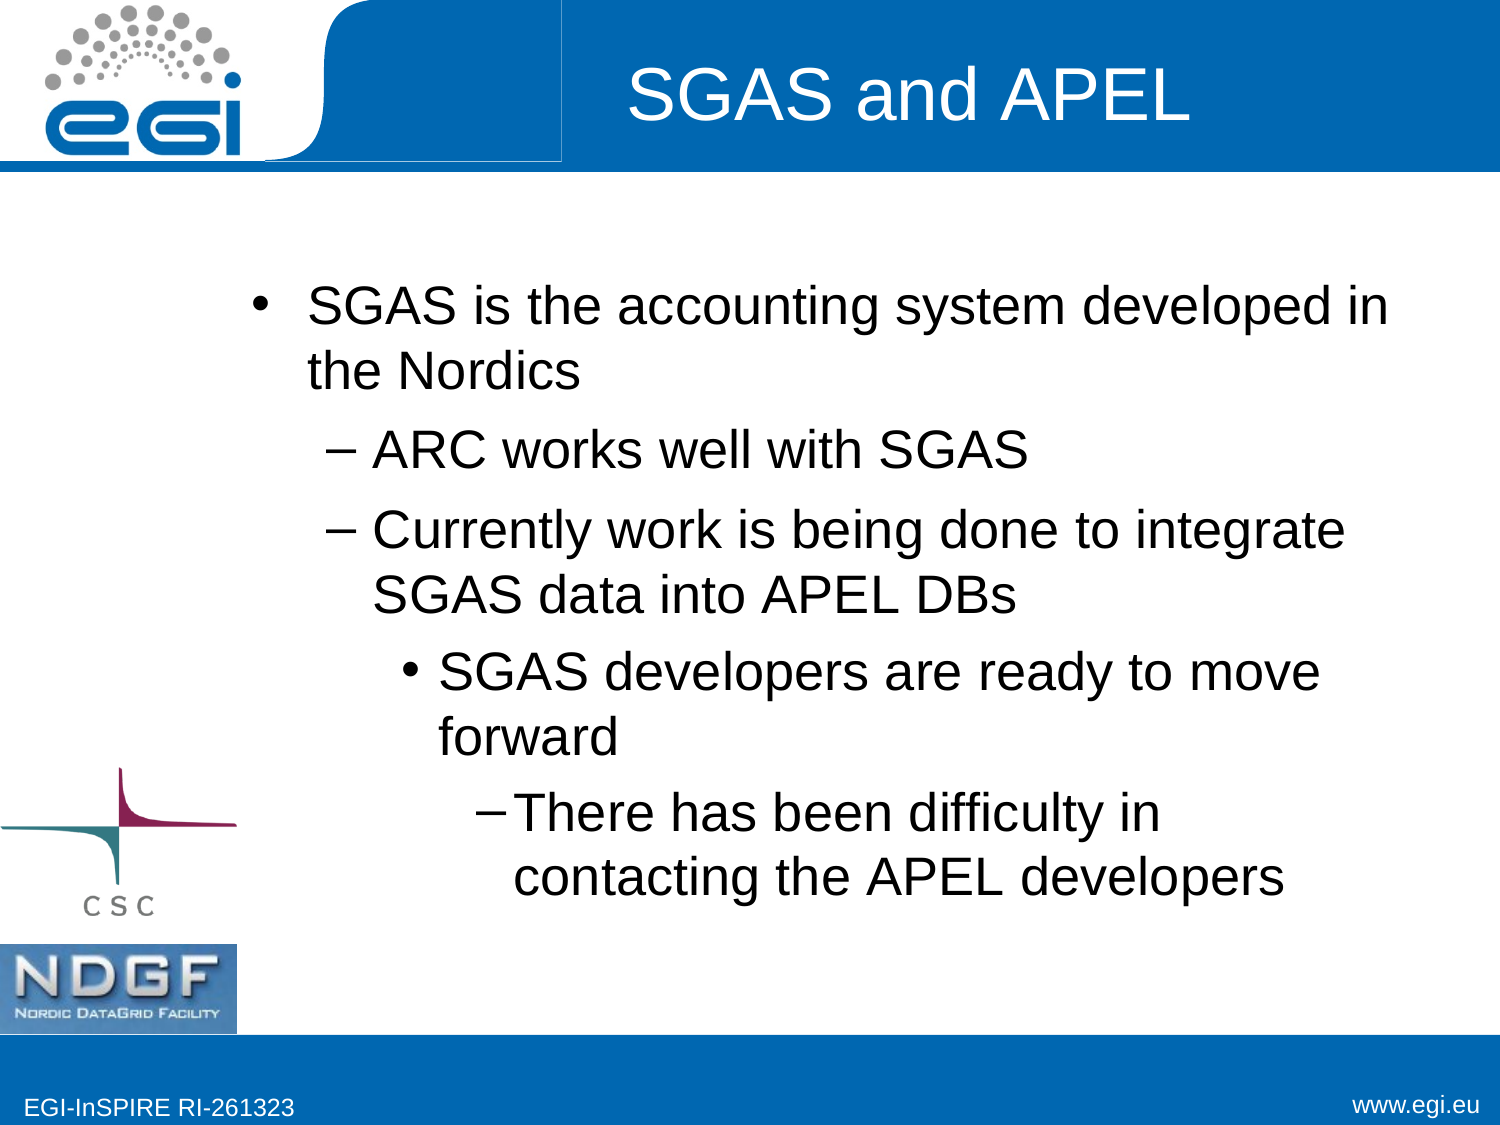

# SGAS and APEL
SGAS is the accounting system developed in the Nordics
ARC works well with SGAS
Currently work is being done to integrate SGAS data into APEL DBs
SGAS developers are ready to move forward
There has been difficulty in contacting the APEL developers